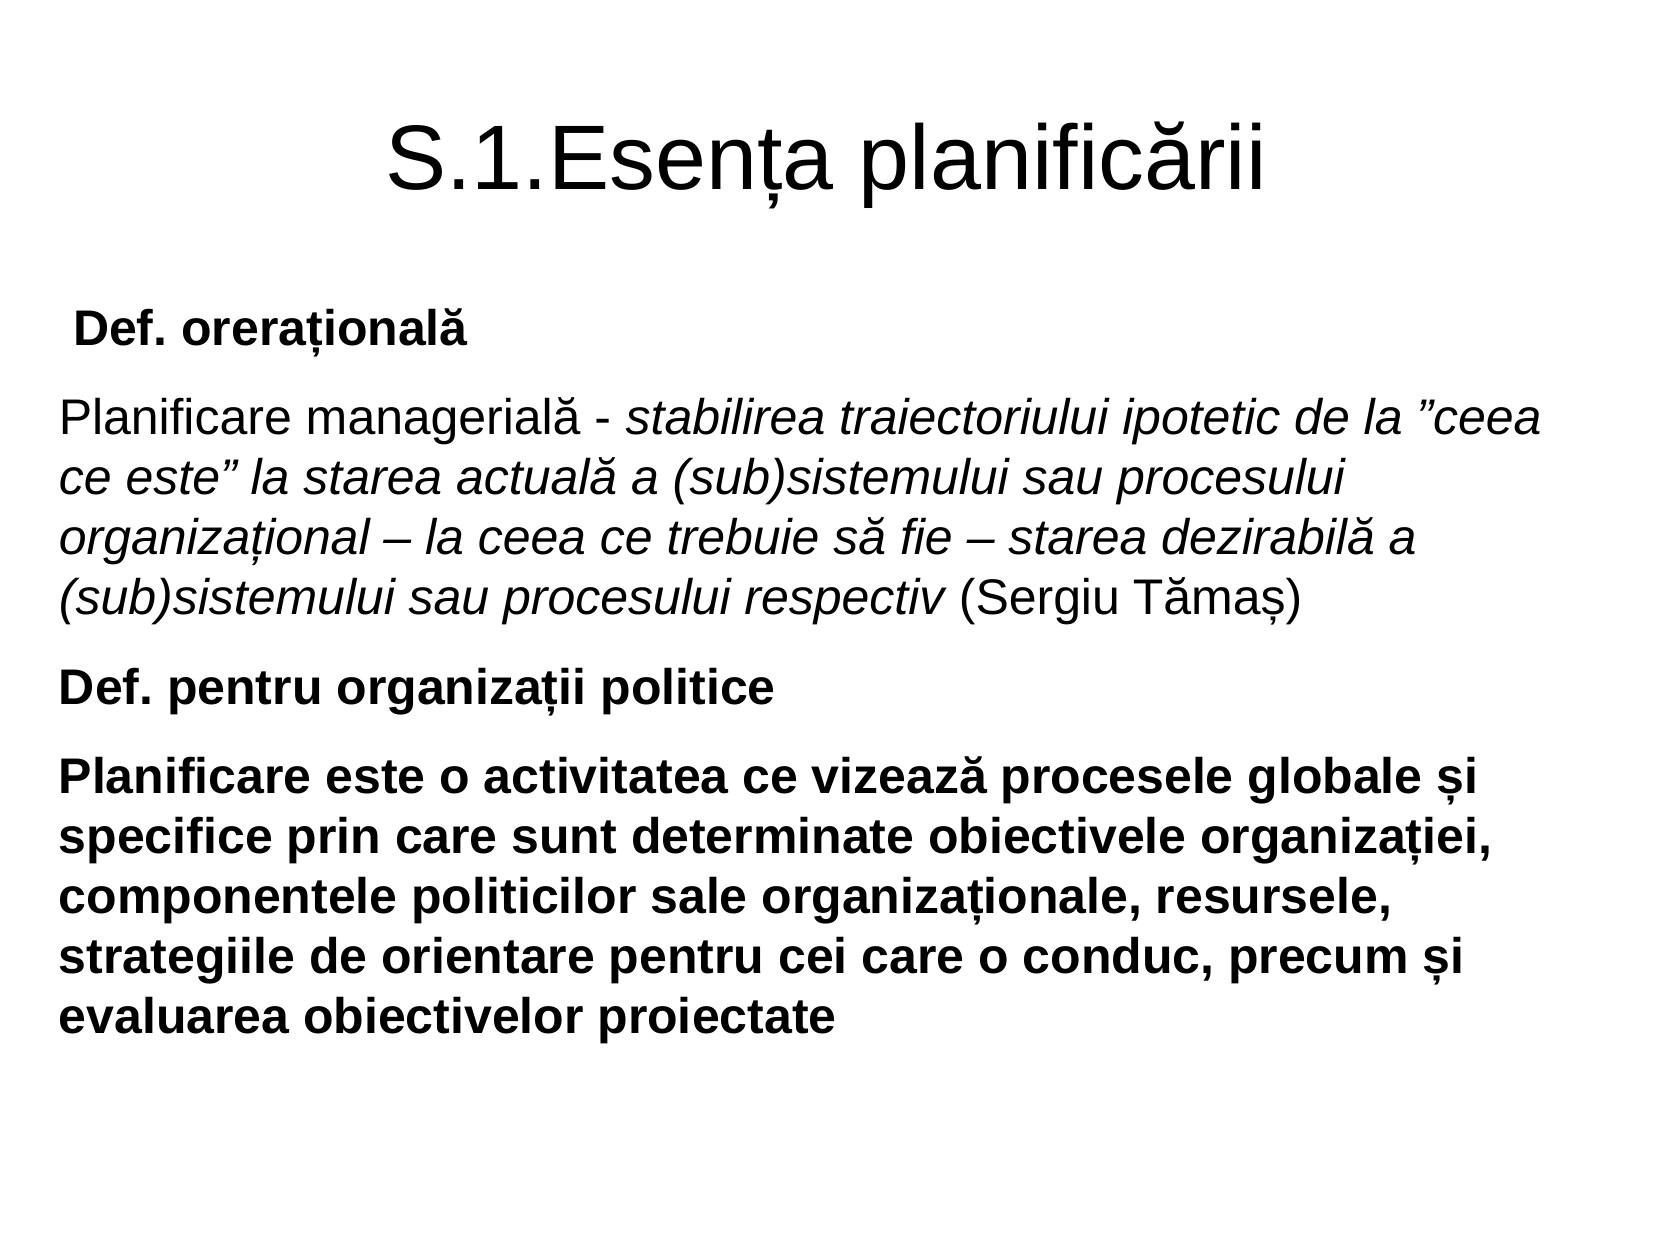

# S.1.Esența planificării
 Def. orerațională
Planificare managerială - stabilirea traiectoriului ipotetic de la ”ceea ce este” la starea actuală a (sub)sistemului sau procesului organizațional – la ceea ce trebuie să fie – starea dezirabilă a (sub)sistemului sau procesului respectiv (Sergiu Tămaș)
Def. pentru organizații politice
Planificare este o activitatea ce vizează procesele globale și specifice prin care sunt determinate obiectivele organizației, componentele politicilor sale organizaționale, resursele, strategiile de orientare pentru cei care o conduc, precum și evaluarea obiectivelor proiectate